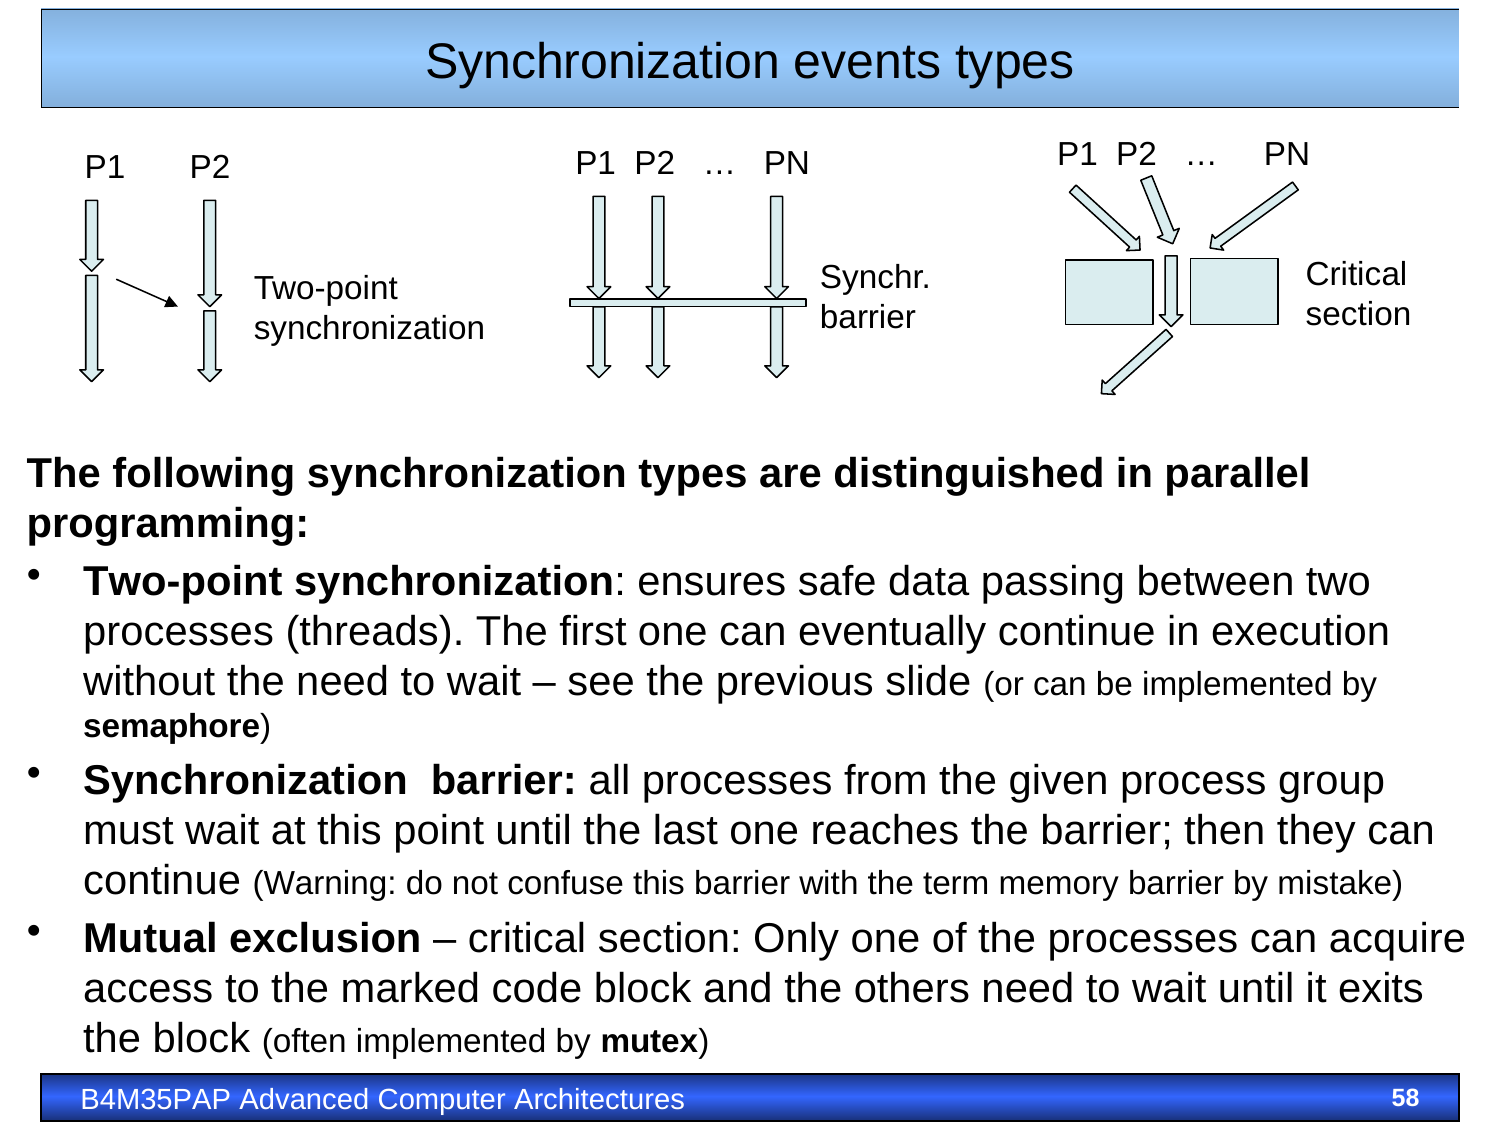

Synchronization events types
P1 P2 … PN
P1 P2 … PN
P1 P2
Critical section
Synchr. barrier
Two-point synchronization
# The following synchronization types are distinguished in parallel programming:
Two-point synchronization: ensures safe data passing between two processes (threads). The first one can eventually continue in execution without the need to wait – see the previous slide (or can be implemented by semaphore)
Synchronization barrier: all processes from the given process group must wait at this point until the last one reaches the barrier; then they can continue (Warning: do not confuse this barrier with the term memory barrier by mistake)
Mutual exclusion – critical section: Only one of the processes can acquire access to the marked code block and the others need to wait until it exits the block (often implemented by mutex)